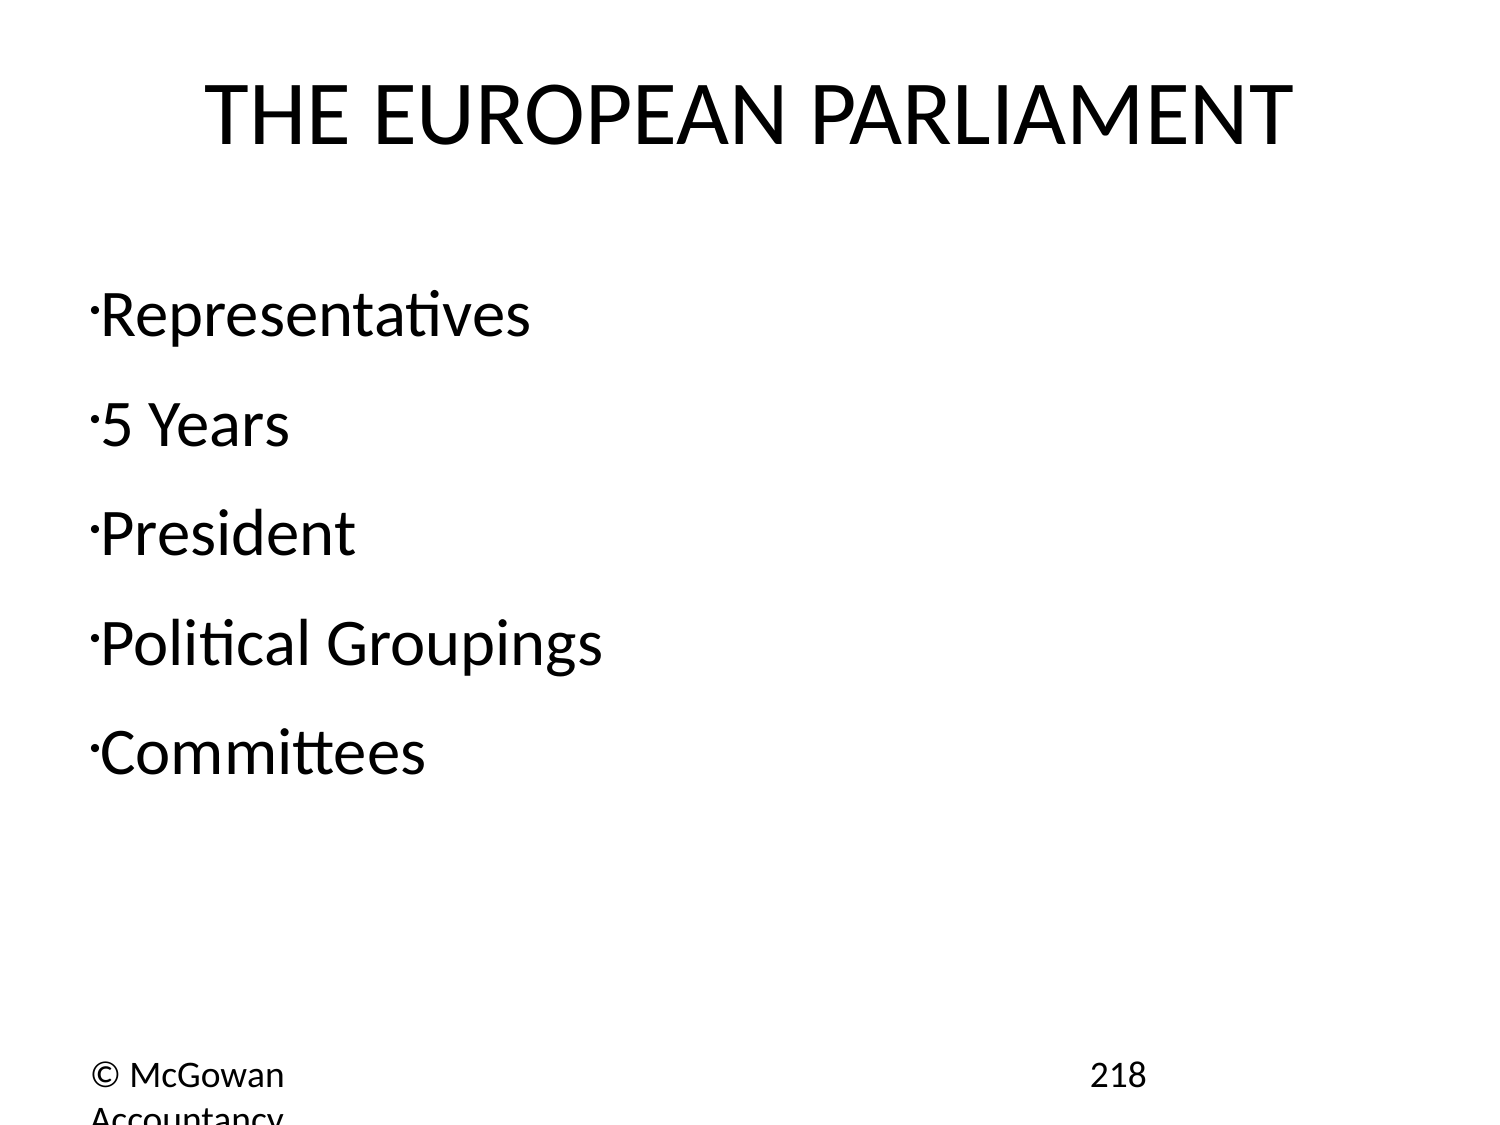

# THE EUROPEAN PARLIAMENT
Representatives
5 Years
President
Political Groupings
Committees
© McGowan Accountancy Services
218